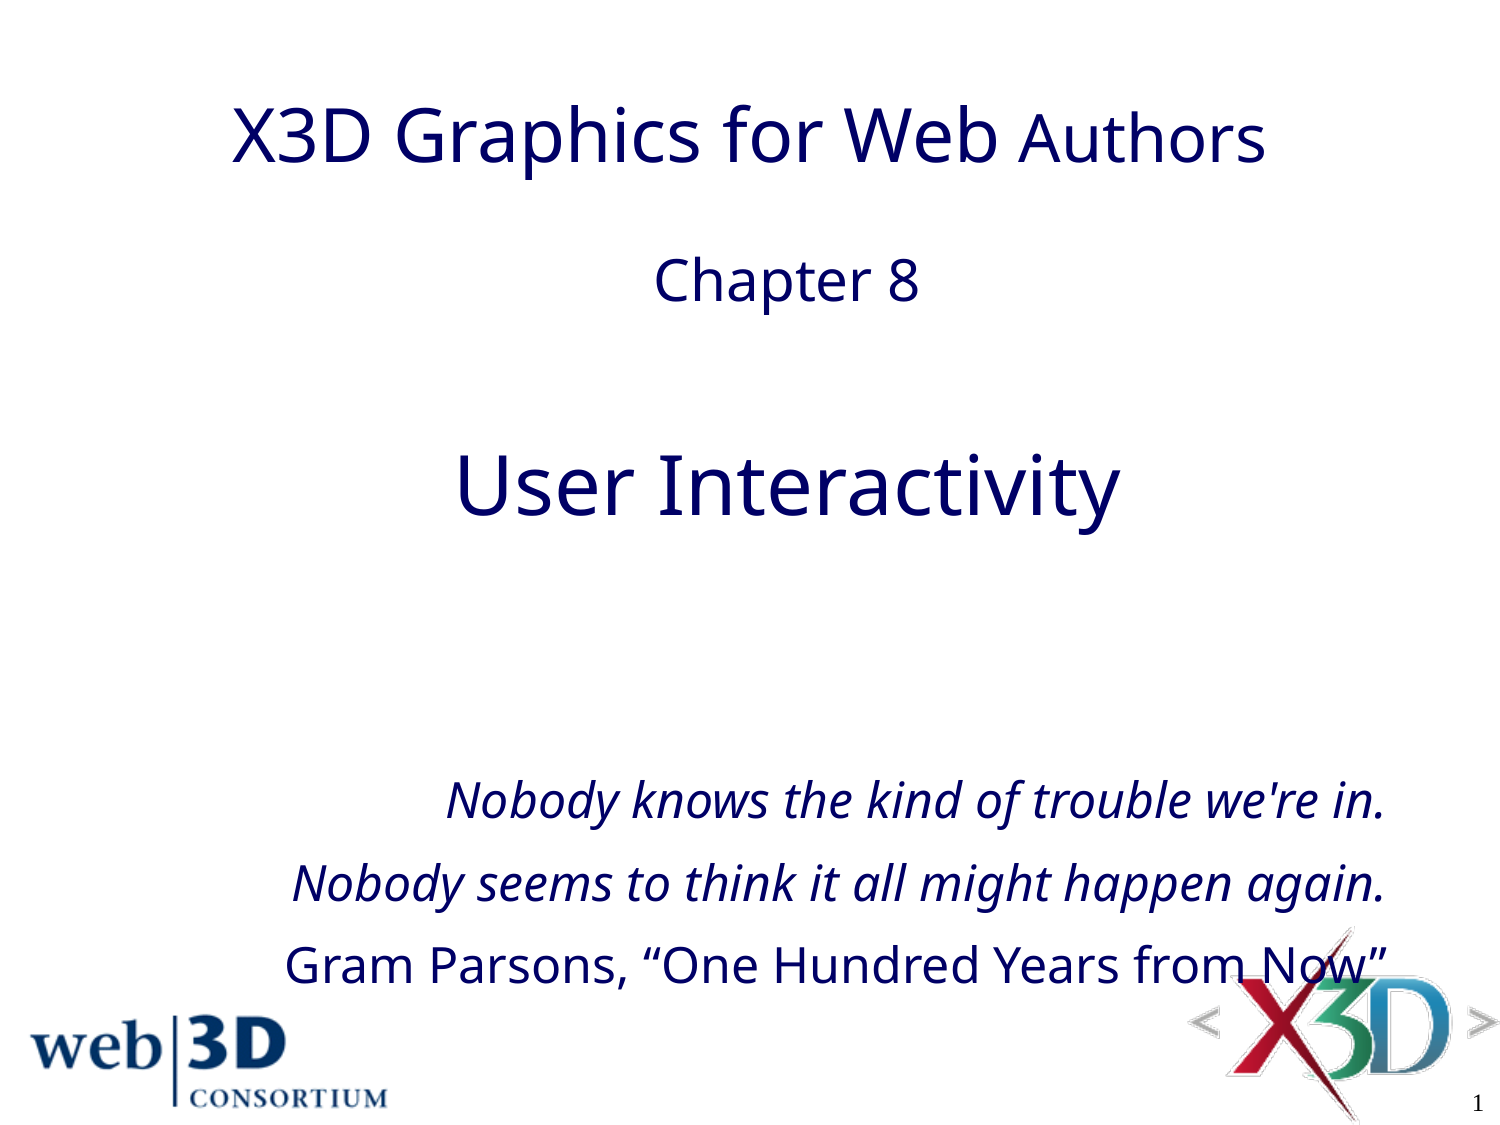

# X3D Graphics for Web Authors
Chapter 8
User Interactivity
Nobody knows the kind of trouble we're in.
Nobody seems to think it all might happen again.
Gram Parsons, “One Hundred Years from Now”